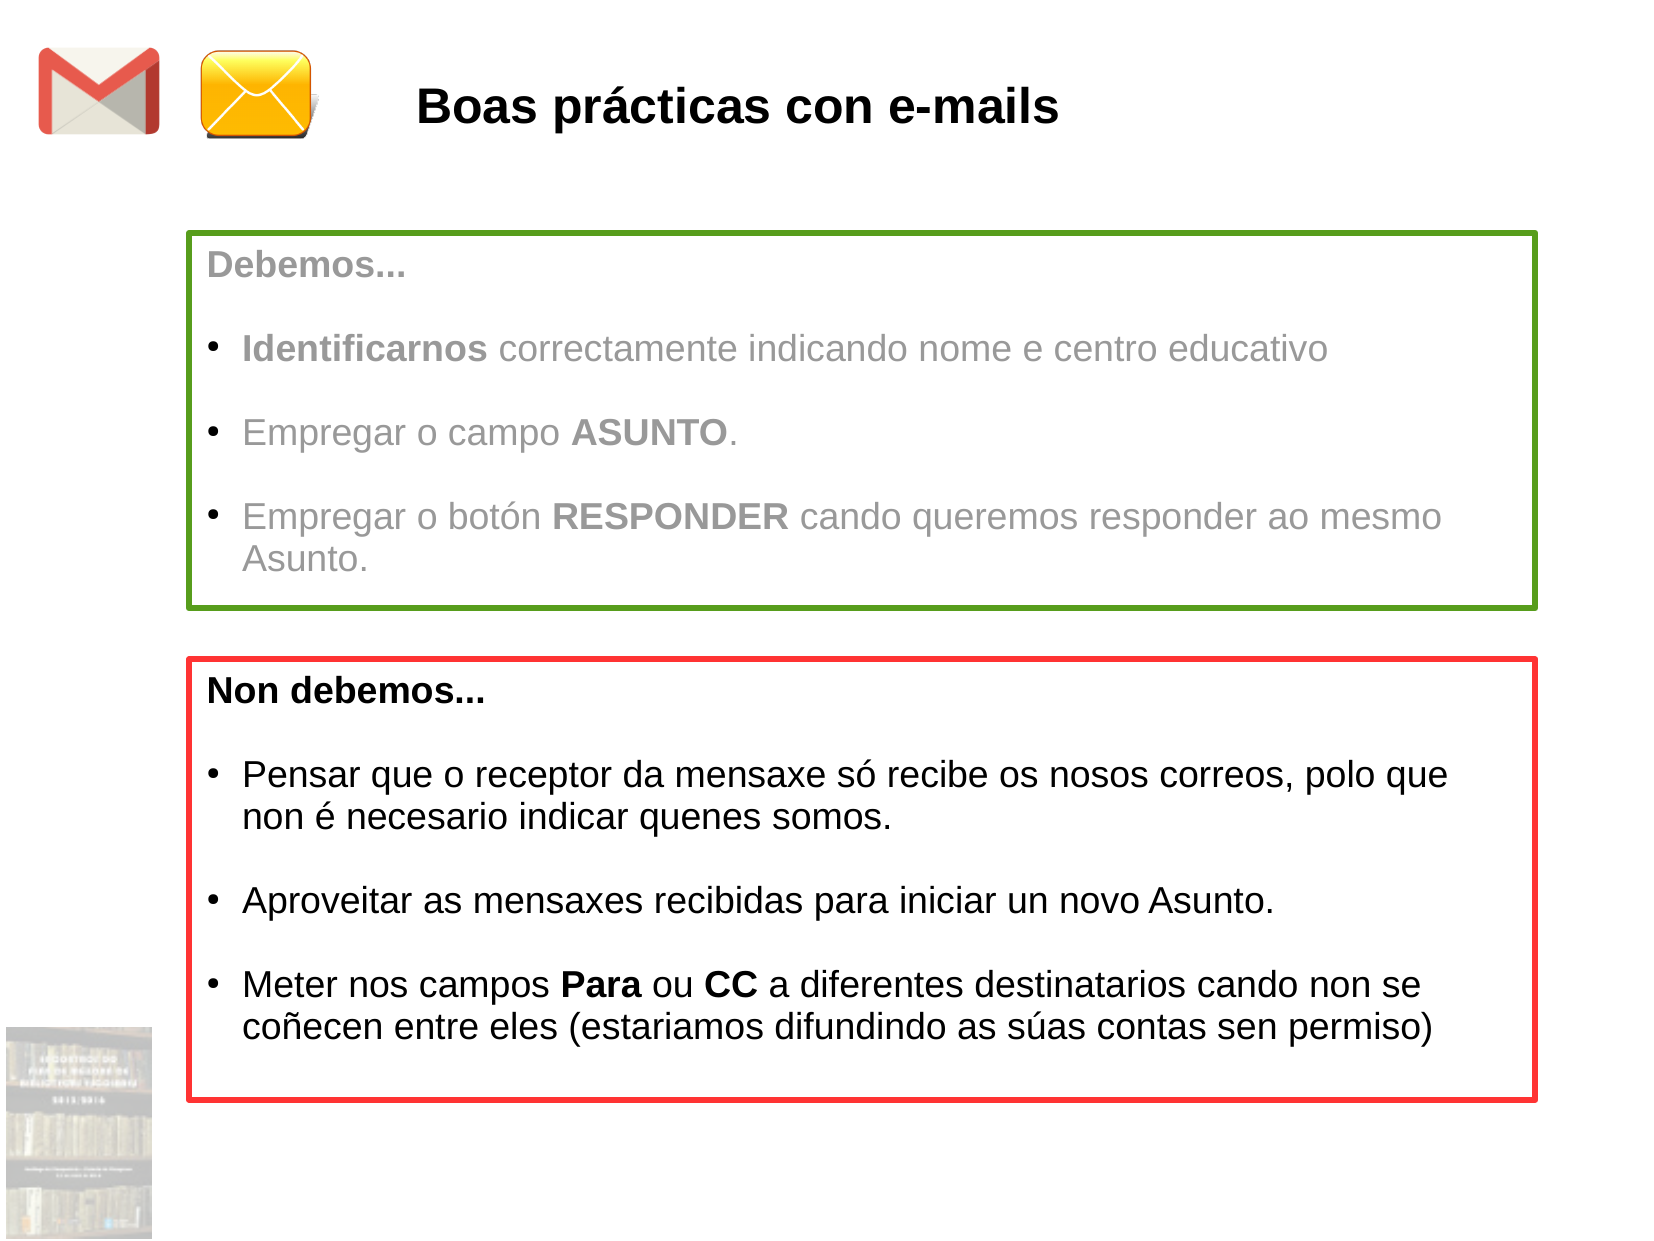

Boas prácticas con e-mails
Debemos...
Identificarnos correctamente indicando nome e centro educativo
Empregar o campo ASUNTO.
Empregar o botón RESPONDER cando queremos responder ao mesmo Asunto.
Non debemos...
Pensar que o receptor da mensaxe só recibe os nosos correos, polo que non é necesario indicar quenes somos.
Aproveitar as mensaxes recibidas para iniciar un novo Asunto.
Meter nos campos Para ou CC a diferentes destinatarios cando non se coñecen entre eles (estariamos difundindo as súas contas sen permiso)